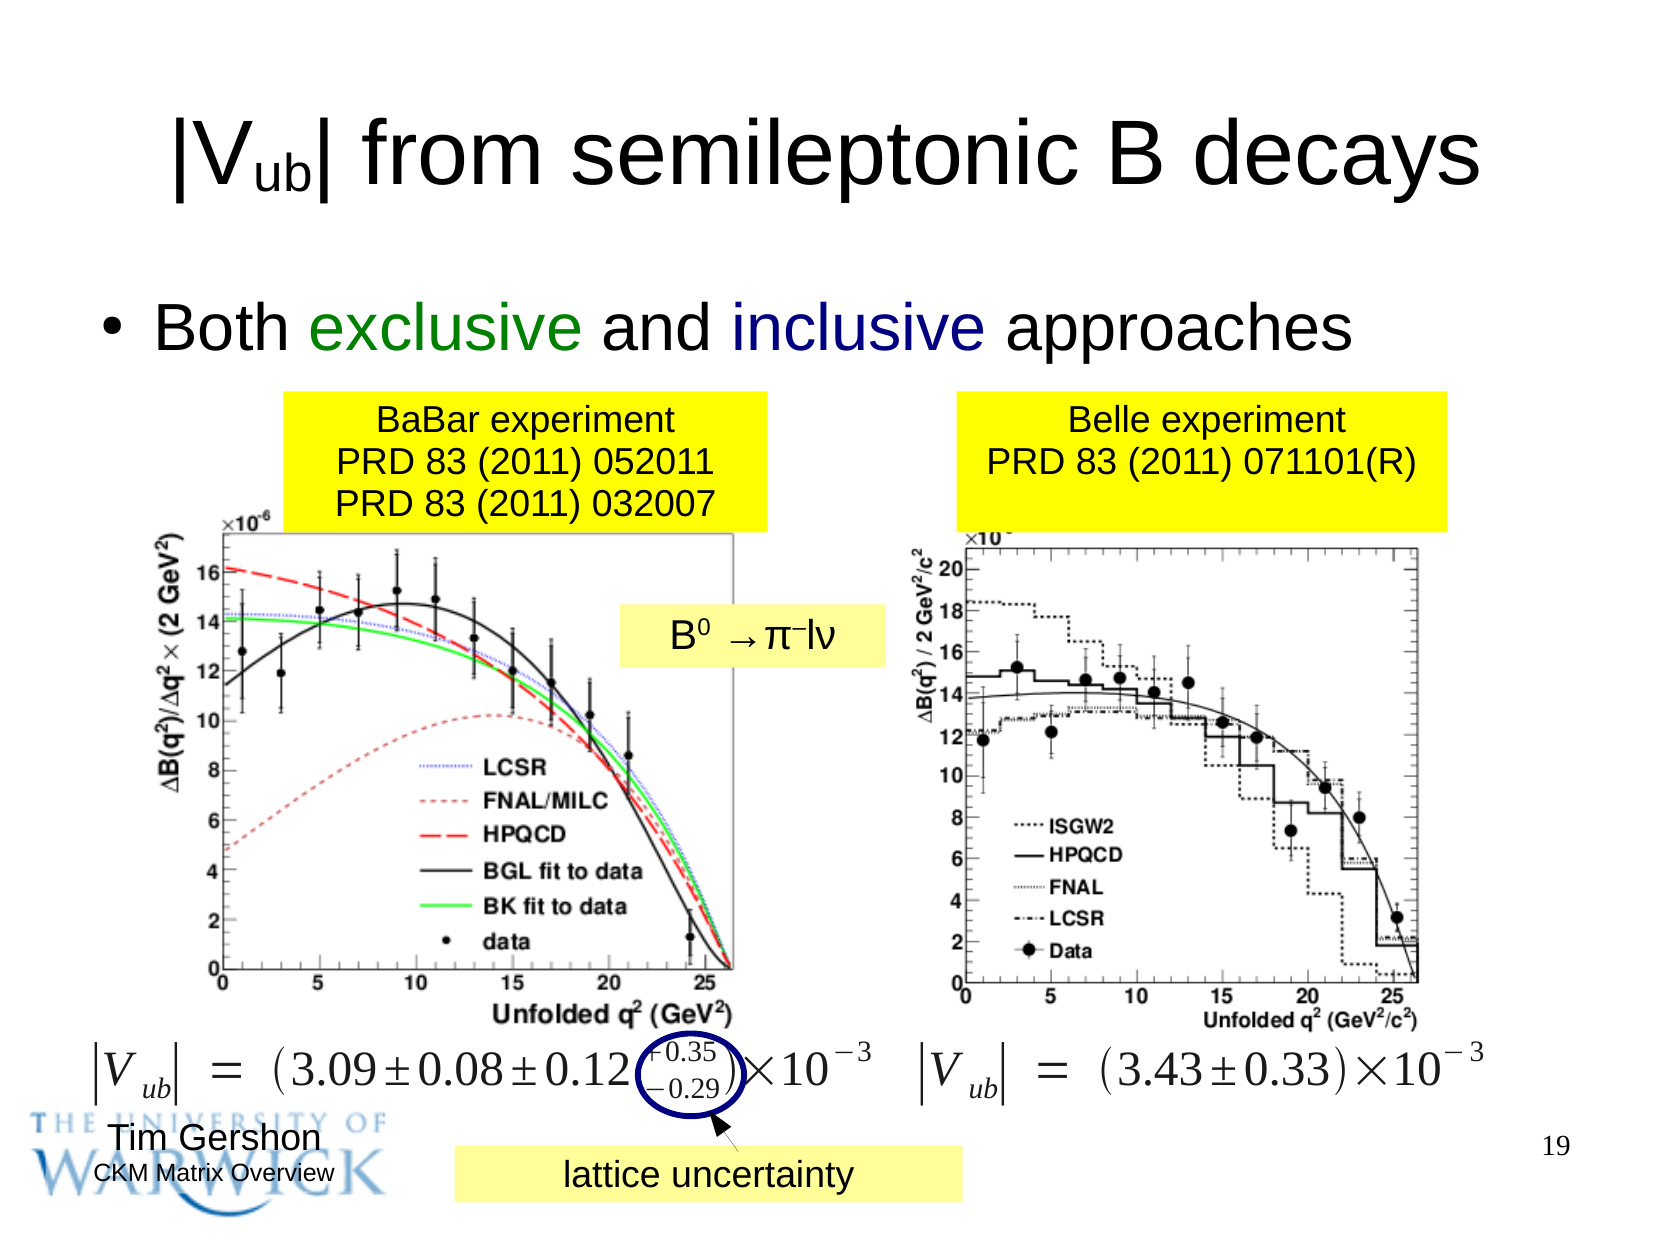

# |Vub| from semileptonic B decays
Both exclusive and inclusive approaches
BaBar experiment
PRD 83 (2011) 052011
PRD 83 (2011) 032007
 Belle experiment
PRD 83 (2011) 071101(R)
B0 →π–lν
Tim Gershon
CKM Matrix Overview
19
lattice uncertainty